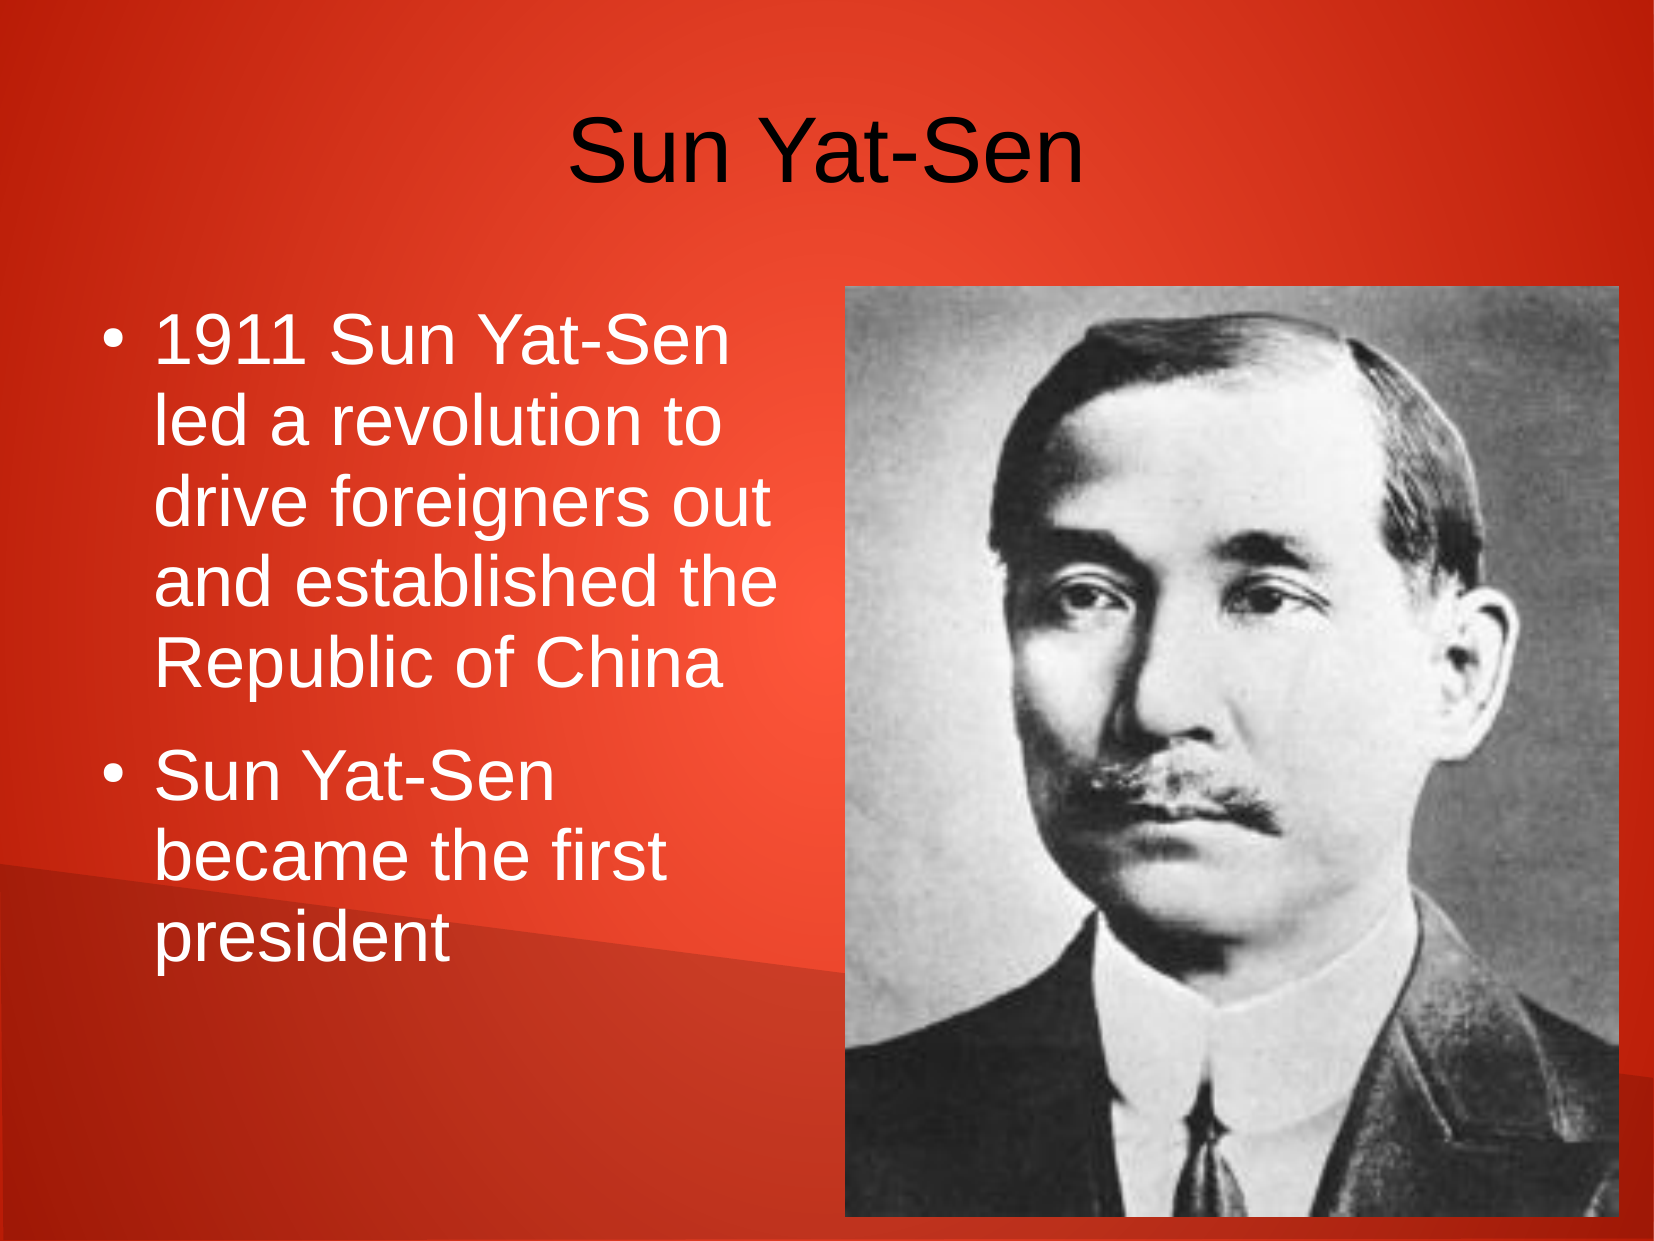

# Sun Yat-Sen
1911 Sun Yat-Sen led a revolution to drive foreigners out and established the Republic of China
Sun Yat-Sen became the first president